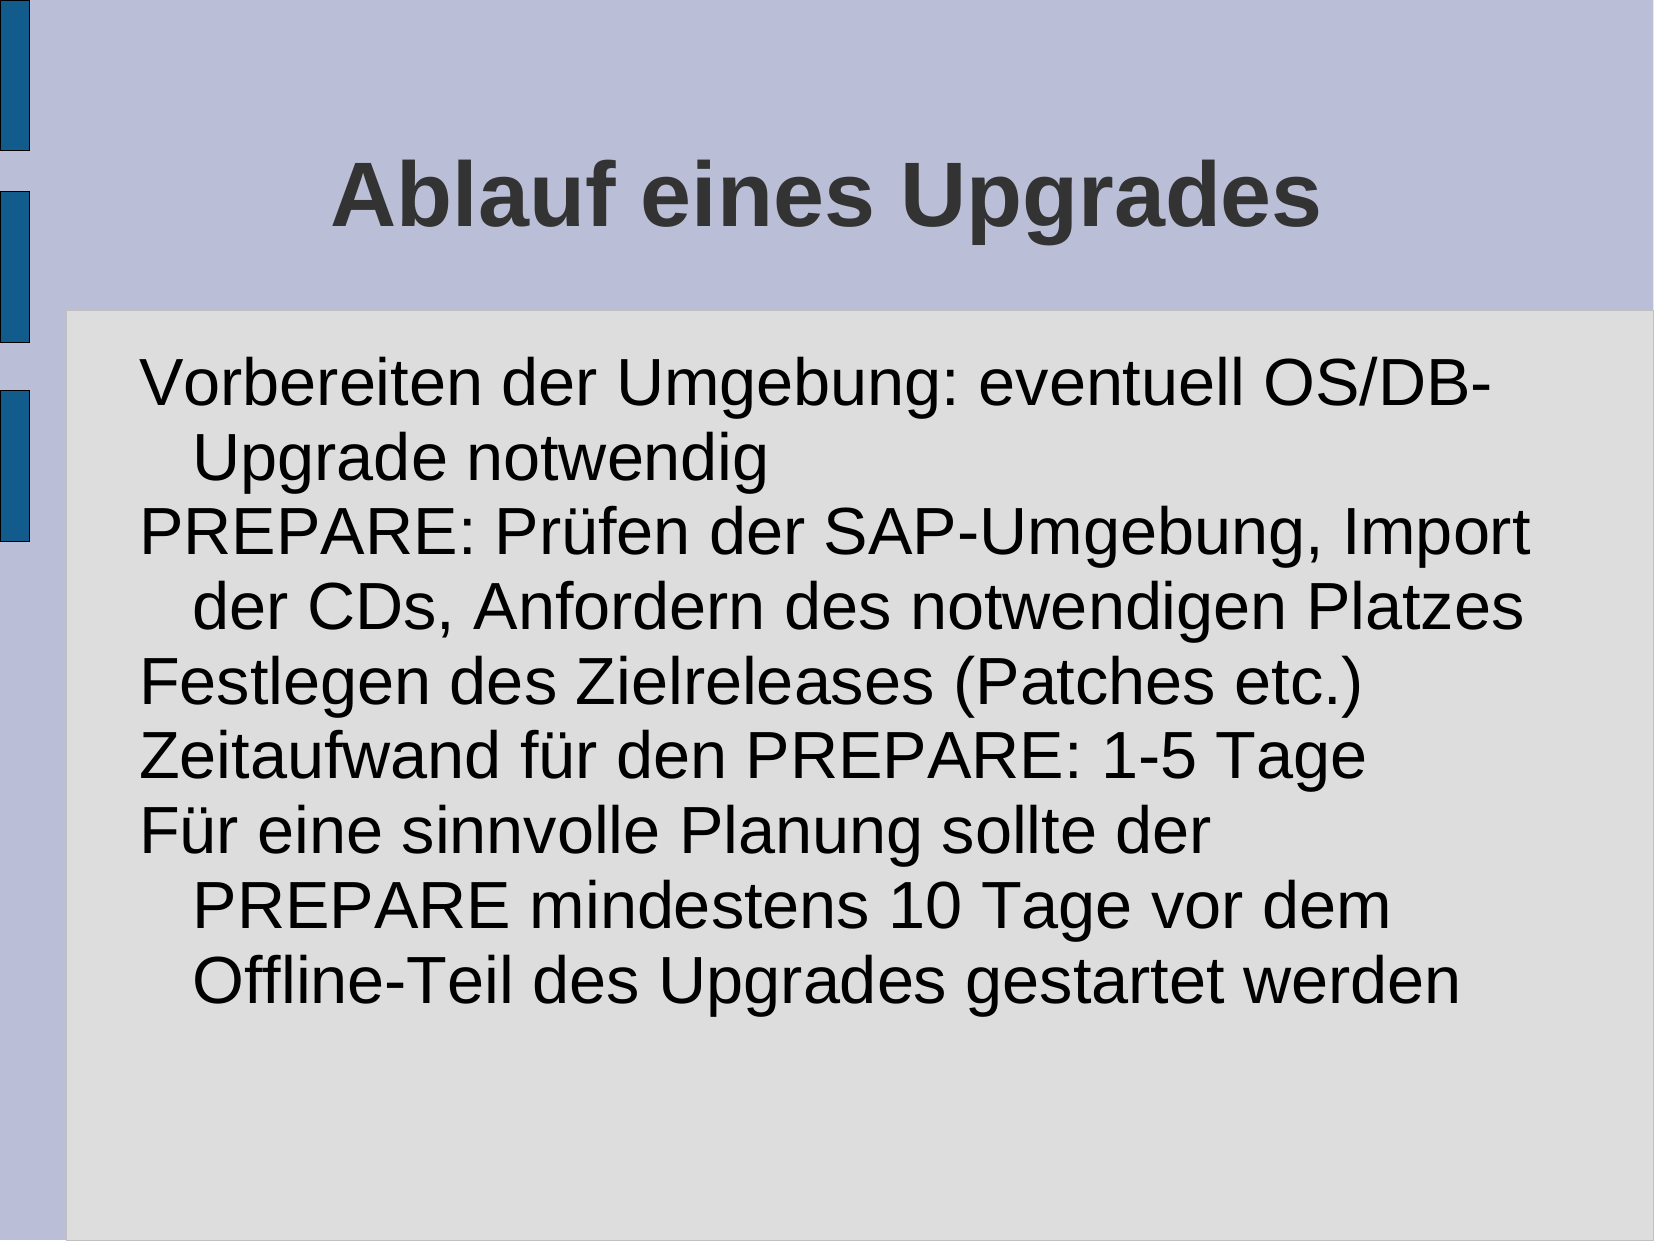

# Ablauf eines Upgrades
Vorbereiten der Umgebung: eventuell OS/DB-Upgrade notwendig
PREPARE: Prüfen der SAP-Umgebung, Import der CDs, Anfordern des notwendigen Platzes
Festlegen des Zielreleases (Patches etc.)
Zeitaufwand für den PREPARE: 1-5 Tage
Für eine sinnvolle Planung sollte der PREPARE mindestens 10 Tage vor dem Offline-Teil des Upgrades gestartet werden